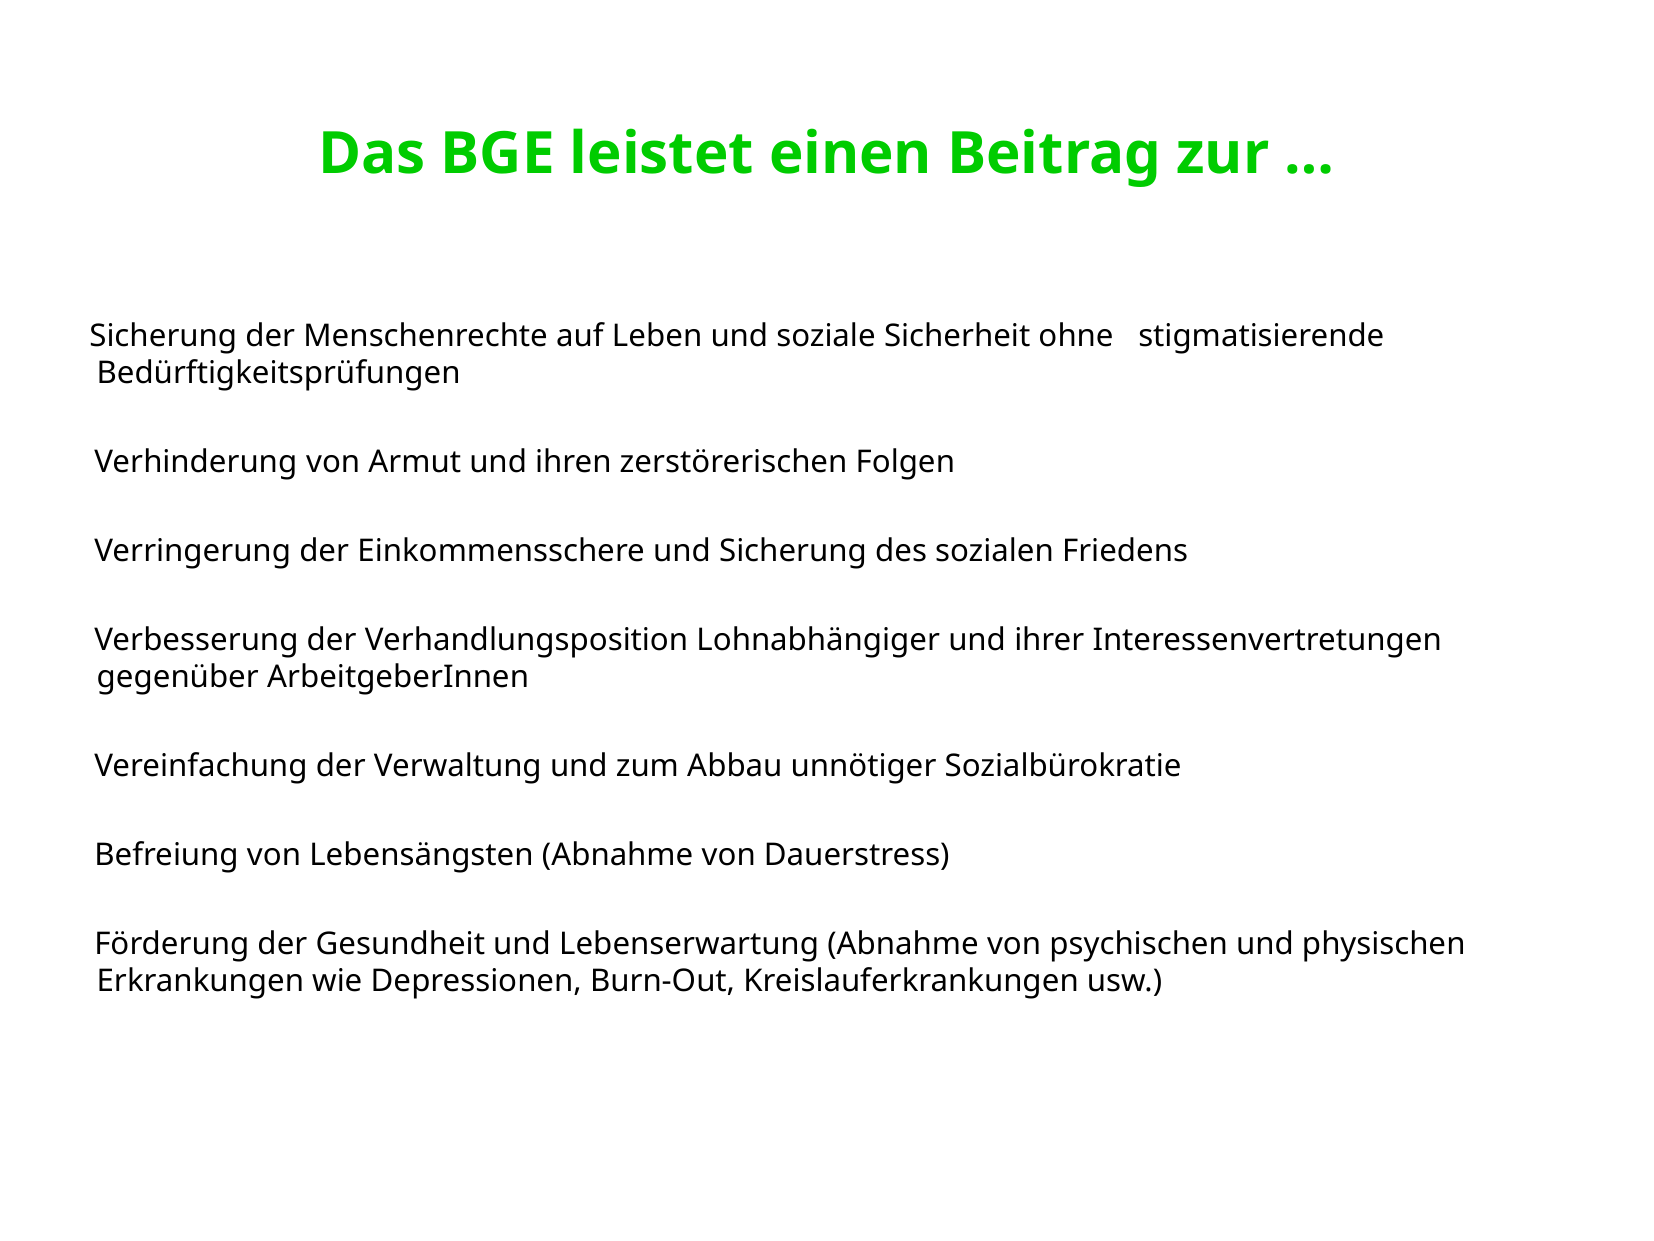

# Das BGE leistet einen Beitrag zur …
 Sicherung der Menschenrechte auf Leben und soziale Sicherheit ohne stigmatisierende Bedürftigkeitsprüfungen
 Verhinderung von Armut und ihren zerstörerischen Folgen
 Verringerung der Einkommensschere und Sicherung des sozialen Friedens
 Verbesserung der Verhandlungsposition Lohnabhängiger und ihrer Interessenvertretungen gegenüber ArbeitgeberInnen
 Vereinfachung der Verwaltung und zum Abbau unnötiger Sozialbürokratie
 Befreiung von Lebensängsten (Abnahme von Dauerstress)
 Förderung der Gesundheit und Lebenserwartung (Abnahme von psychischen und physischen Erkrankungen wie Depressionen, Burn-Out, Kreislauferkrankungen usw.)